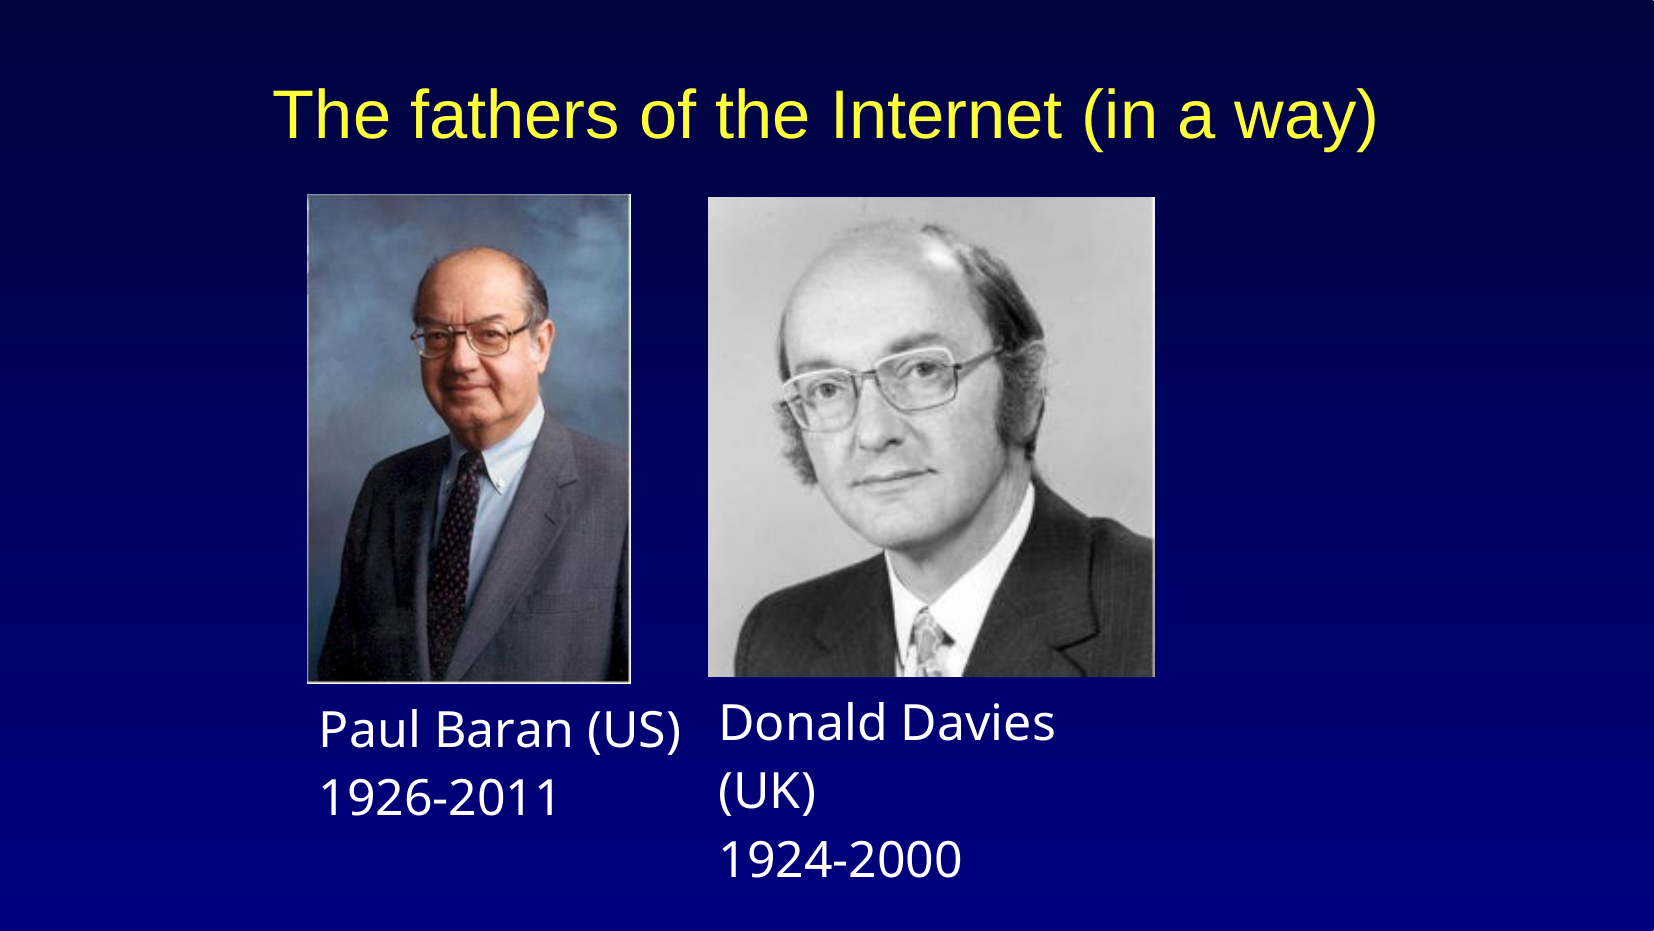

# The fathers of the Internet (in a way)
Donald Davies (UK)
1924-2000
Paul Baran (US)
1926-2011